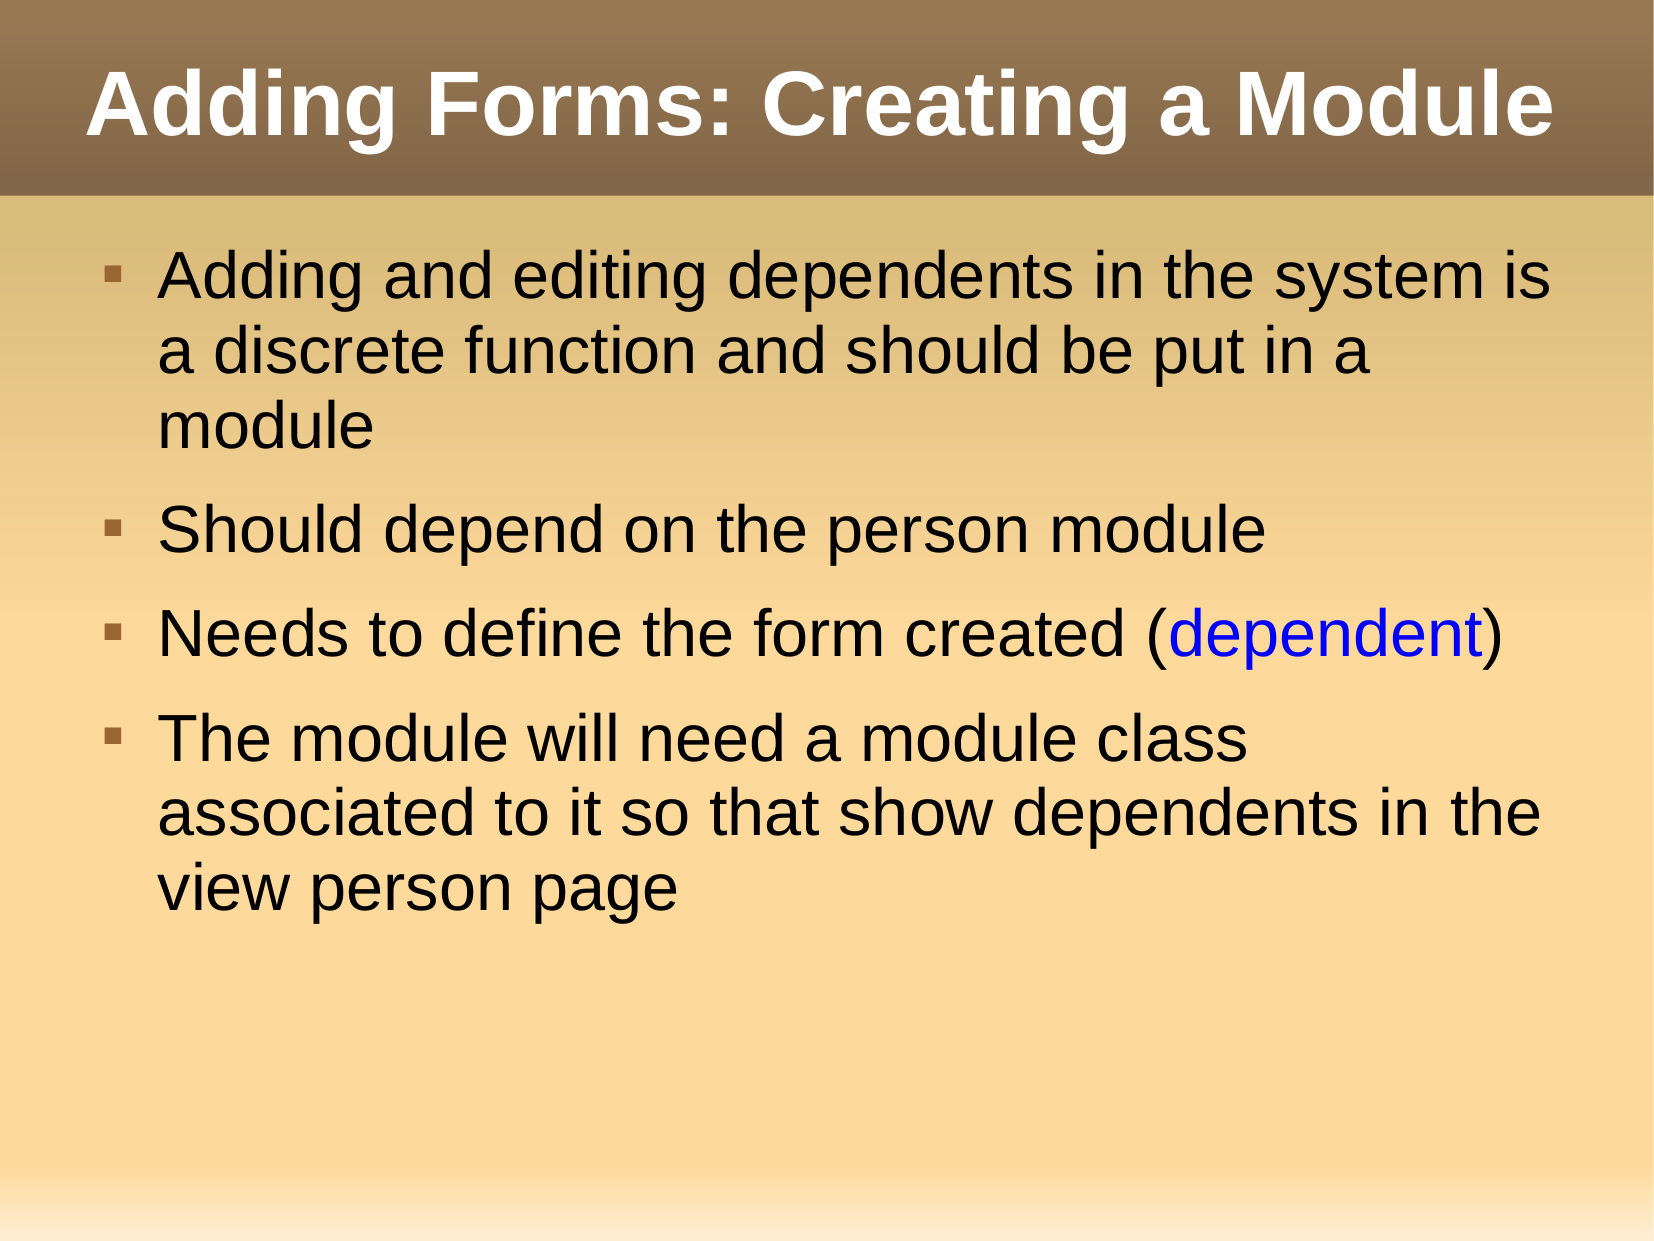

# Adding Forms: Creating a Module
Adding and editing dependents in the system is a discrete function and should be put in a module
Should depend on the person module
Needs to define the form created (dependent)
The module will need a module class associated to it so that show dependents in the view person page